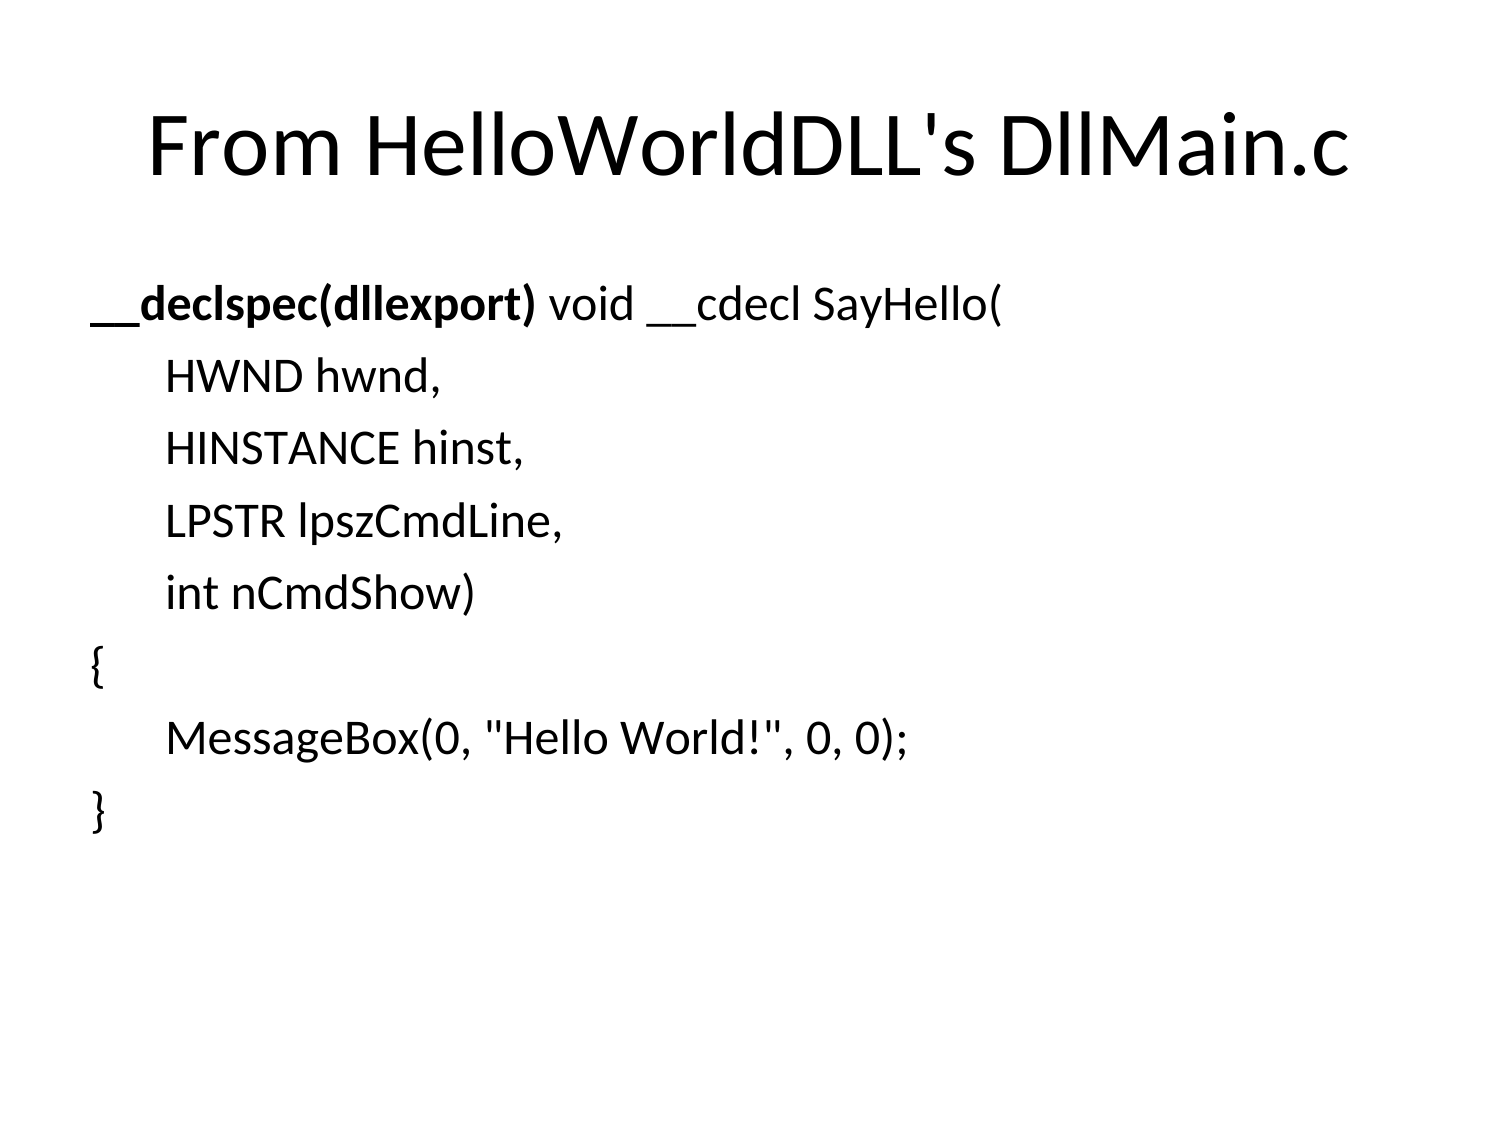

# From HelloWorldDLL's DllMain.c
__declspec(dllexport) void __cdecl SayHello(
	HWND hwnd,
	HINSTANCE hinst,
	LPSTR lpszCmdLine,
	int nCmdShow)
{
	MessageBox(0, "Hello World!", 0, 0);
}